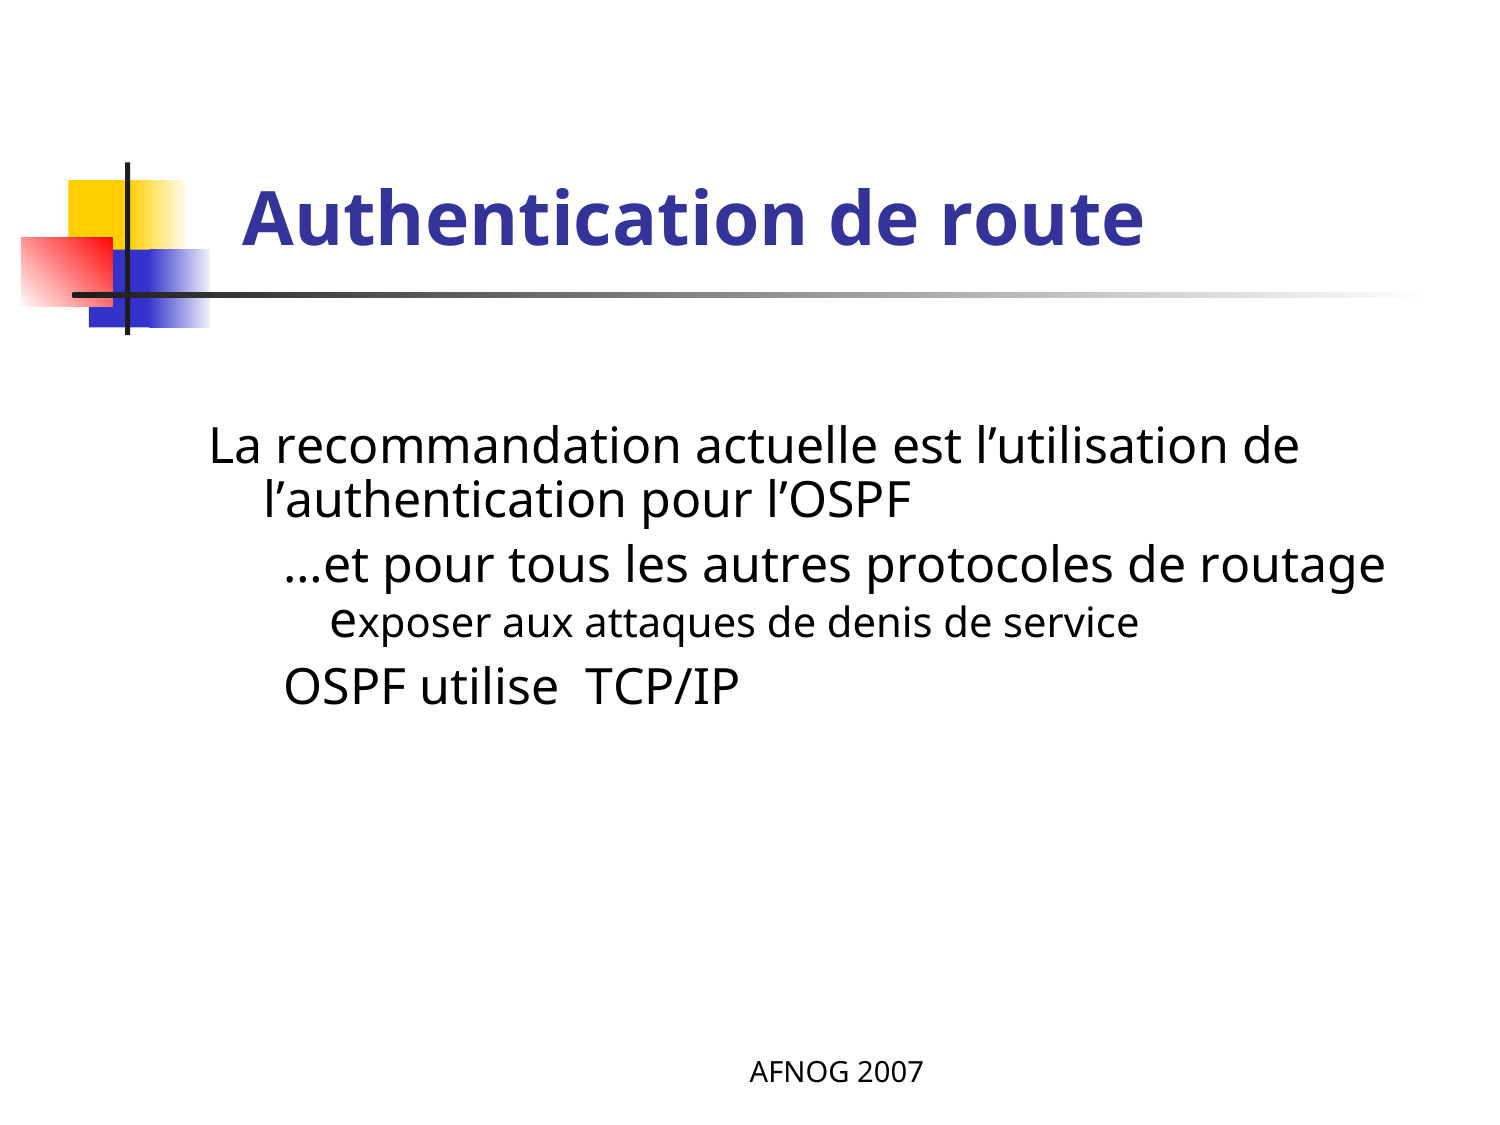

# Authentication de route
La recommandation actuelle est l’utilisation de l’authentication pour l’OSPF
…et pour tous les autres protocoles de routage exposer aux attaques de denis de service
OSPF utilise TCP/IP
AFNOG 2007